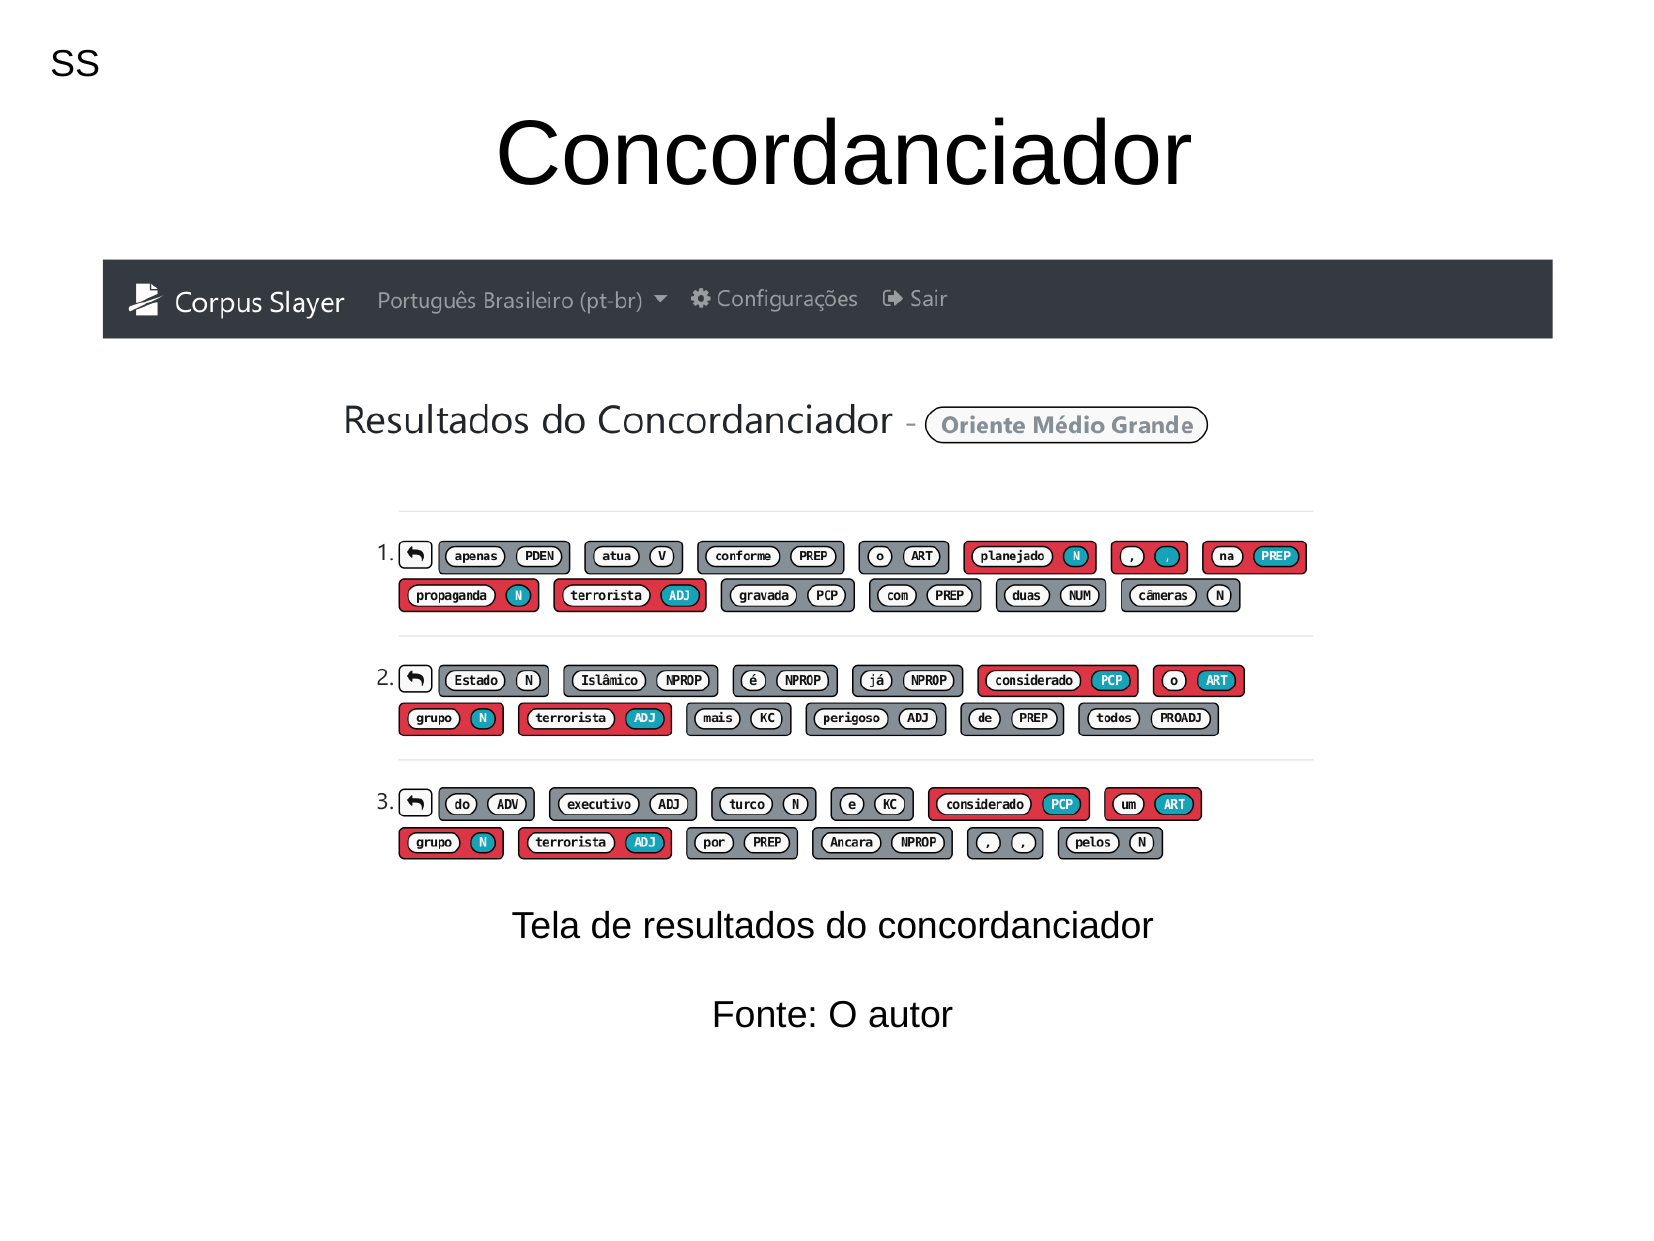

SS
# Concordanciador
Tela de resultados do concordanciador
Fonte: O autor